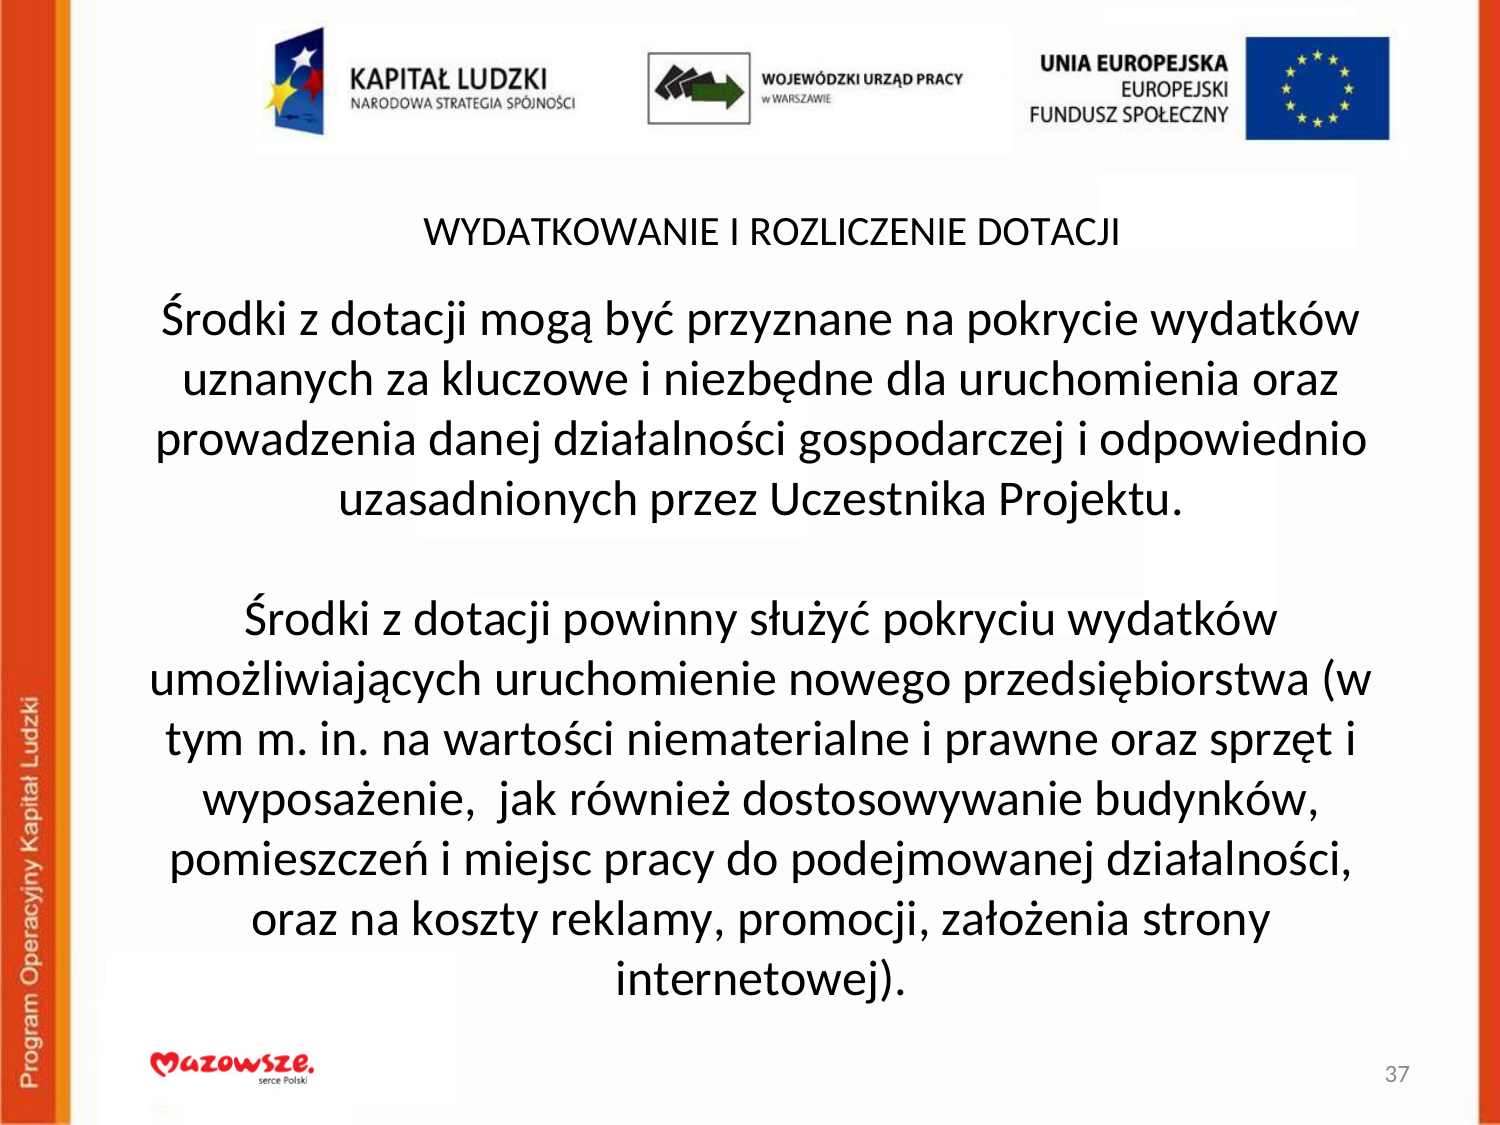

WYDATKOWANIE I ROZLICZENIE DOTACJI
# Środki z dotacji mogą być przyznane na pokrycie wydatków uznanych za kluczowe i niezbędne dla uruchomienia oraz prowadzenia danej działalności gospodarczej i odpowiednio uzasadnionych przez Uczestnika Projektu. Środki z dotacji powinny służyć pokryciu wydatków umożliwiających uruchomienie nowego przedsiębiorstwa (w tym m. in. na wartości niematerialne i prawne oraz sprzęt i wyposażenie, jak również dostosowywanie budynków, pomieszczeń i miejsc pracy do podejmowanej działalności, oraz na koszty reklamy, promocji, założenia strony internetowej).